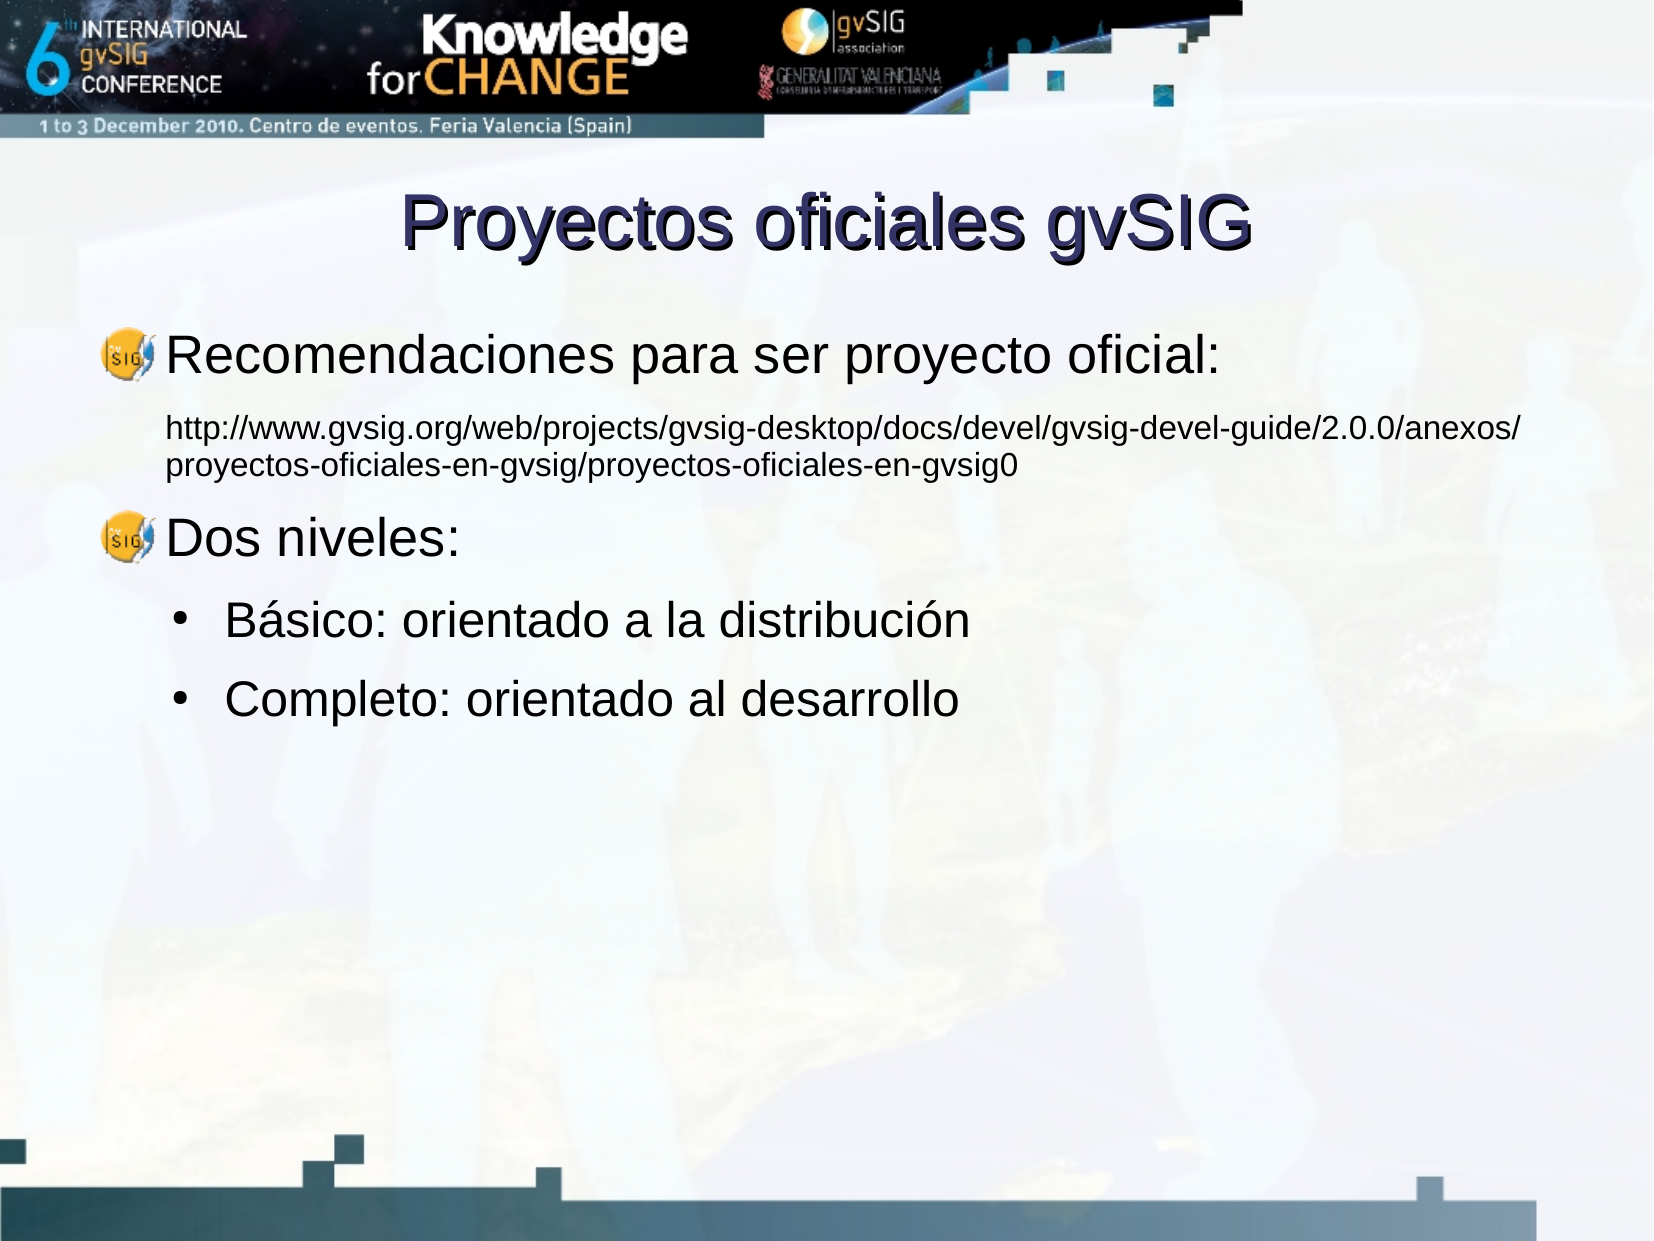

# Proyectos oficiales gvSIG
Recomendaciones para ser proyecto oficial:
http://www.gvsig.org/web/projects/gvsig-desktop/docs/devel/gvsig-devel-guide/2.0.0/anexos/proyectos-oficiales-en-gvsig/proyectos-oficiales-en-gvsig0
Dos niveles:
Básico: orientado a la distribución
Completo: orientado al desarrollo